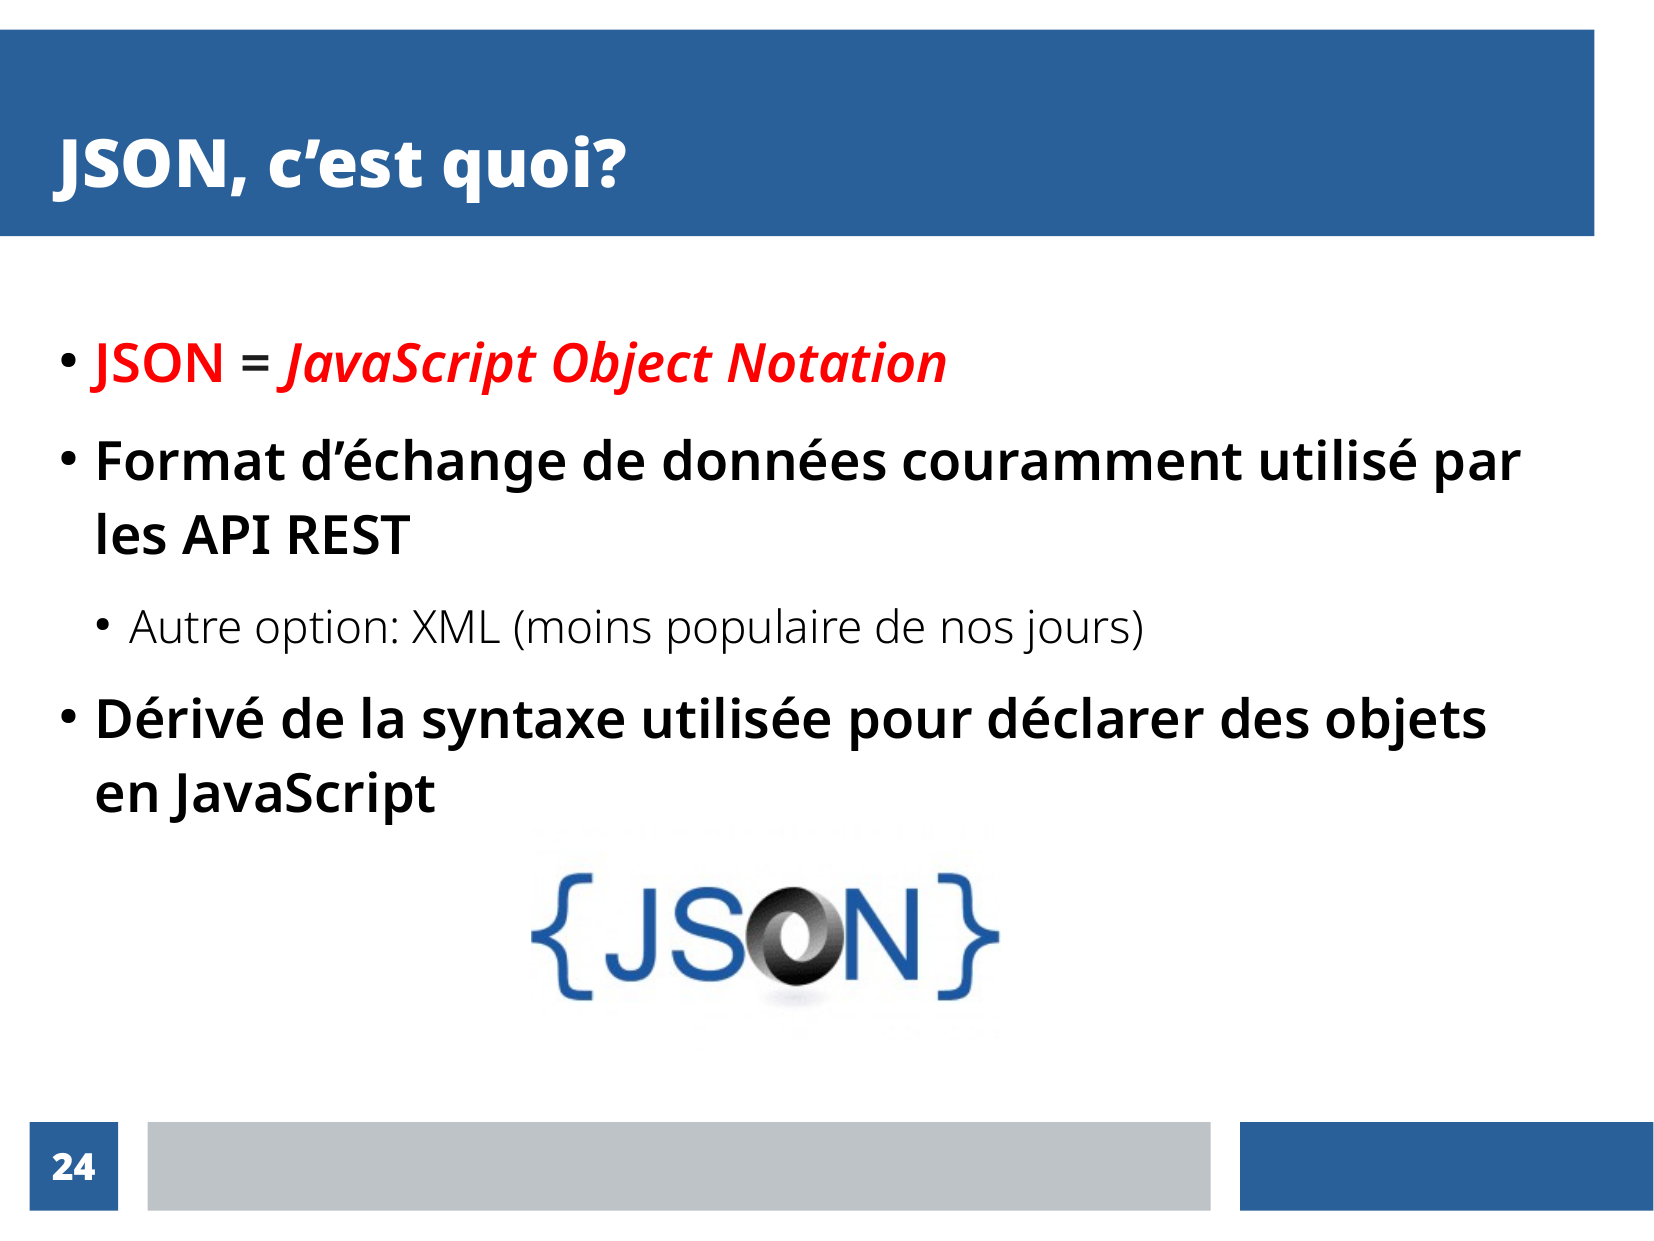

# JSON, c’est quoi?
JSON = JavaScript Object Notation
Format d’échange de données couramment utilisé par les API REST
Autre option: XML (moins populaire de nos jours)
Dérivé de la syntaxe utilisée pour déclarer des objets en JavaScript
24